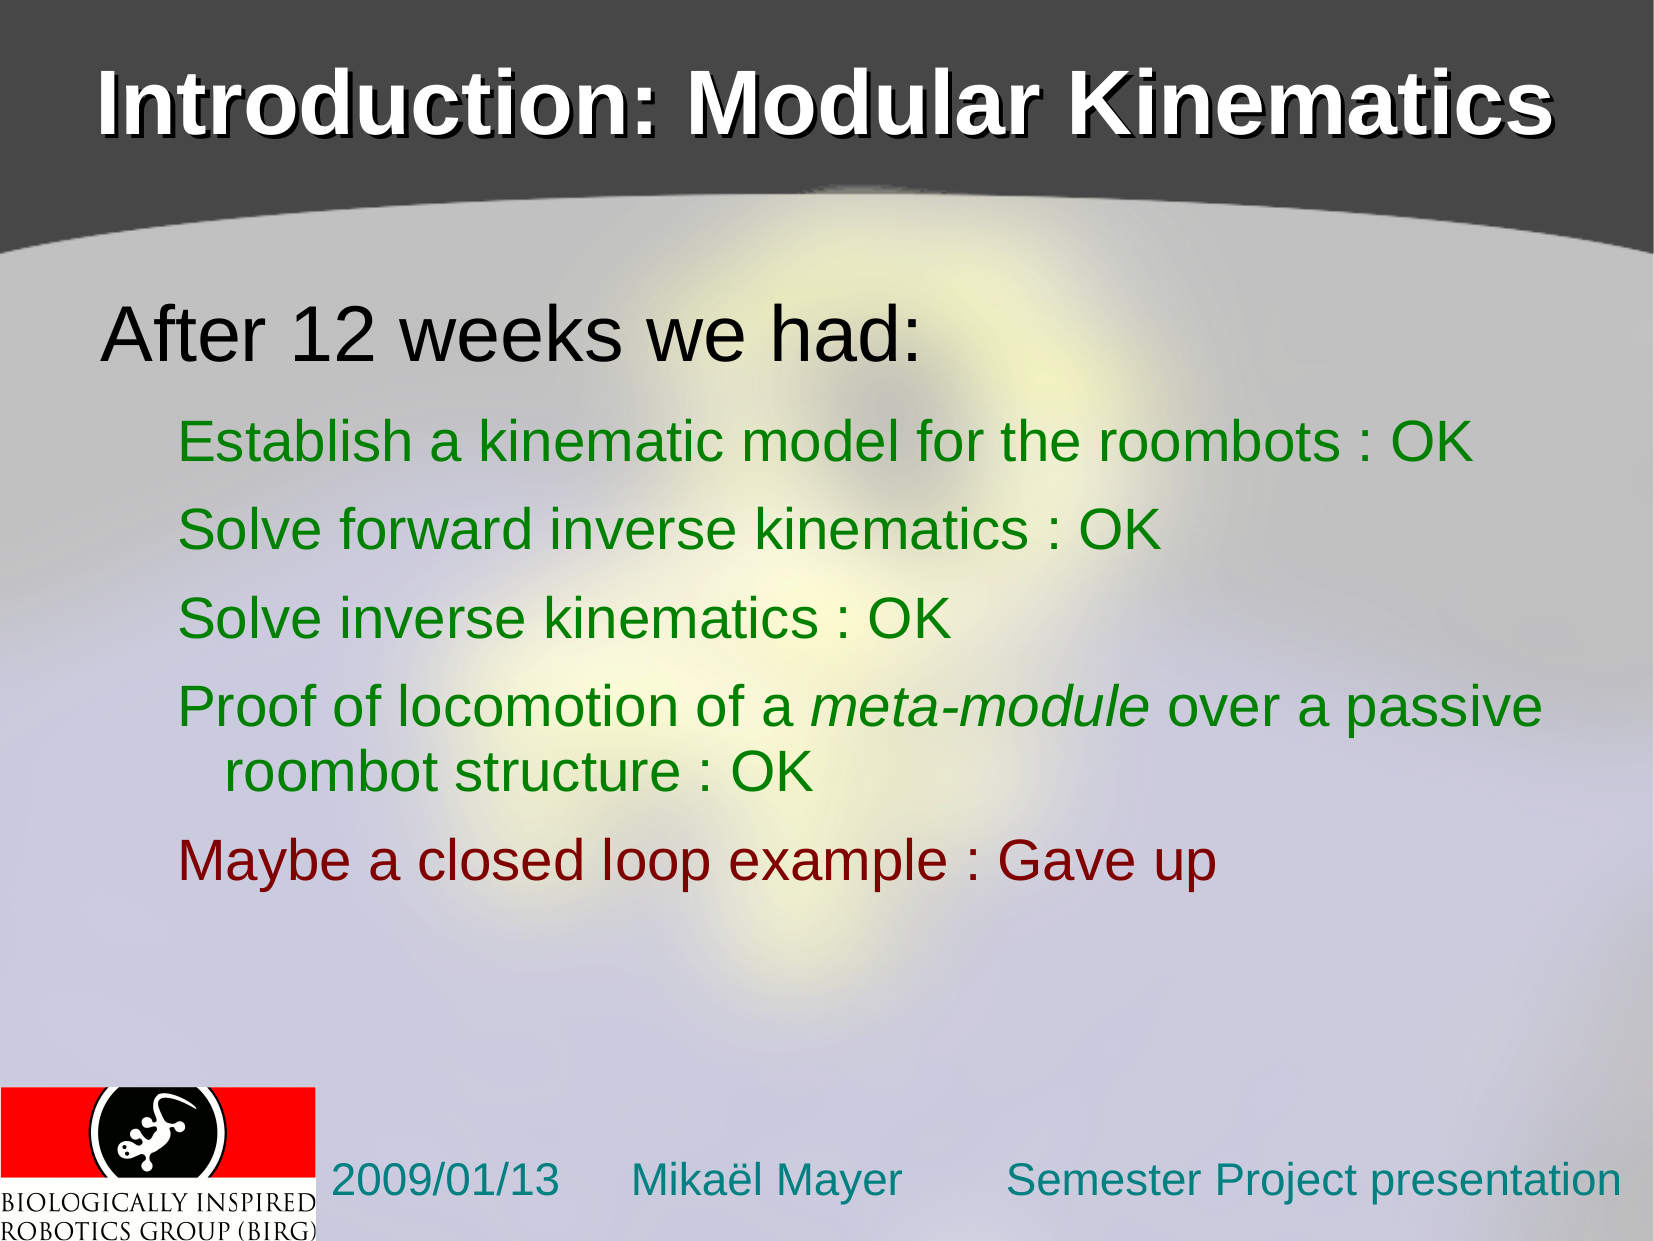

# Introduction: Modular Kinematics
After 12 weeks we had:
Establish a kinematic model for the roombots : OK
Solve forward inverse kinematics : OK
Solve inverse kinematics : OK
Proof of locomotion of a meta-module over a passive roombot structure : OK
Maybe a closed loop example : Gave up
2009/01/13	Mikaël Mayer		Semester Project presentation